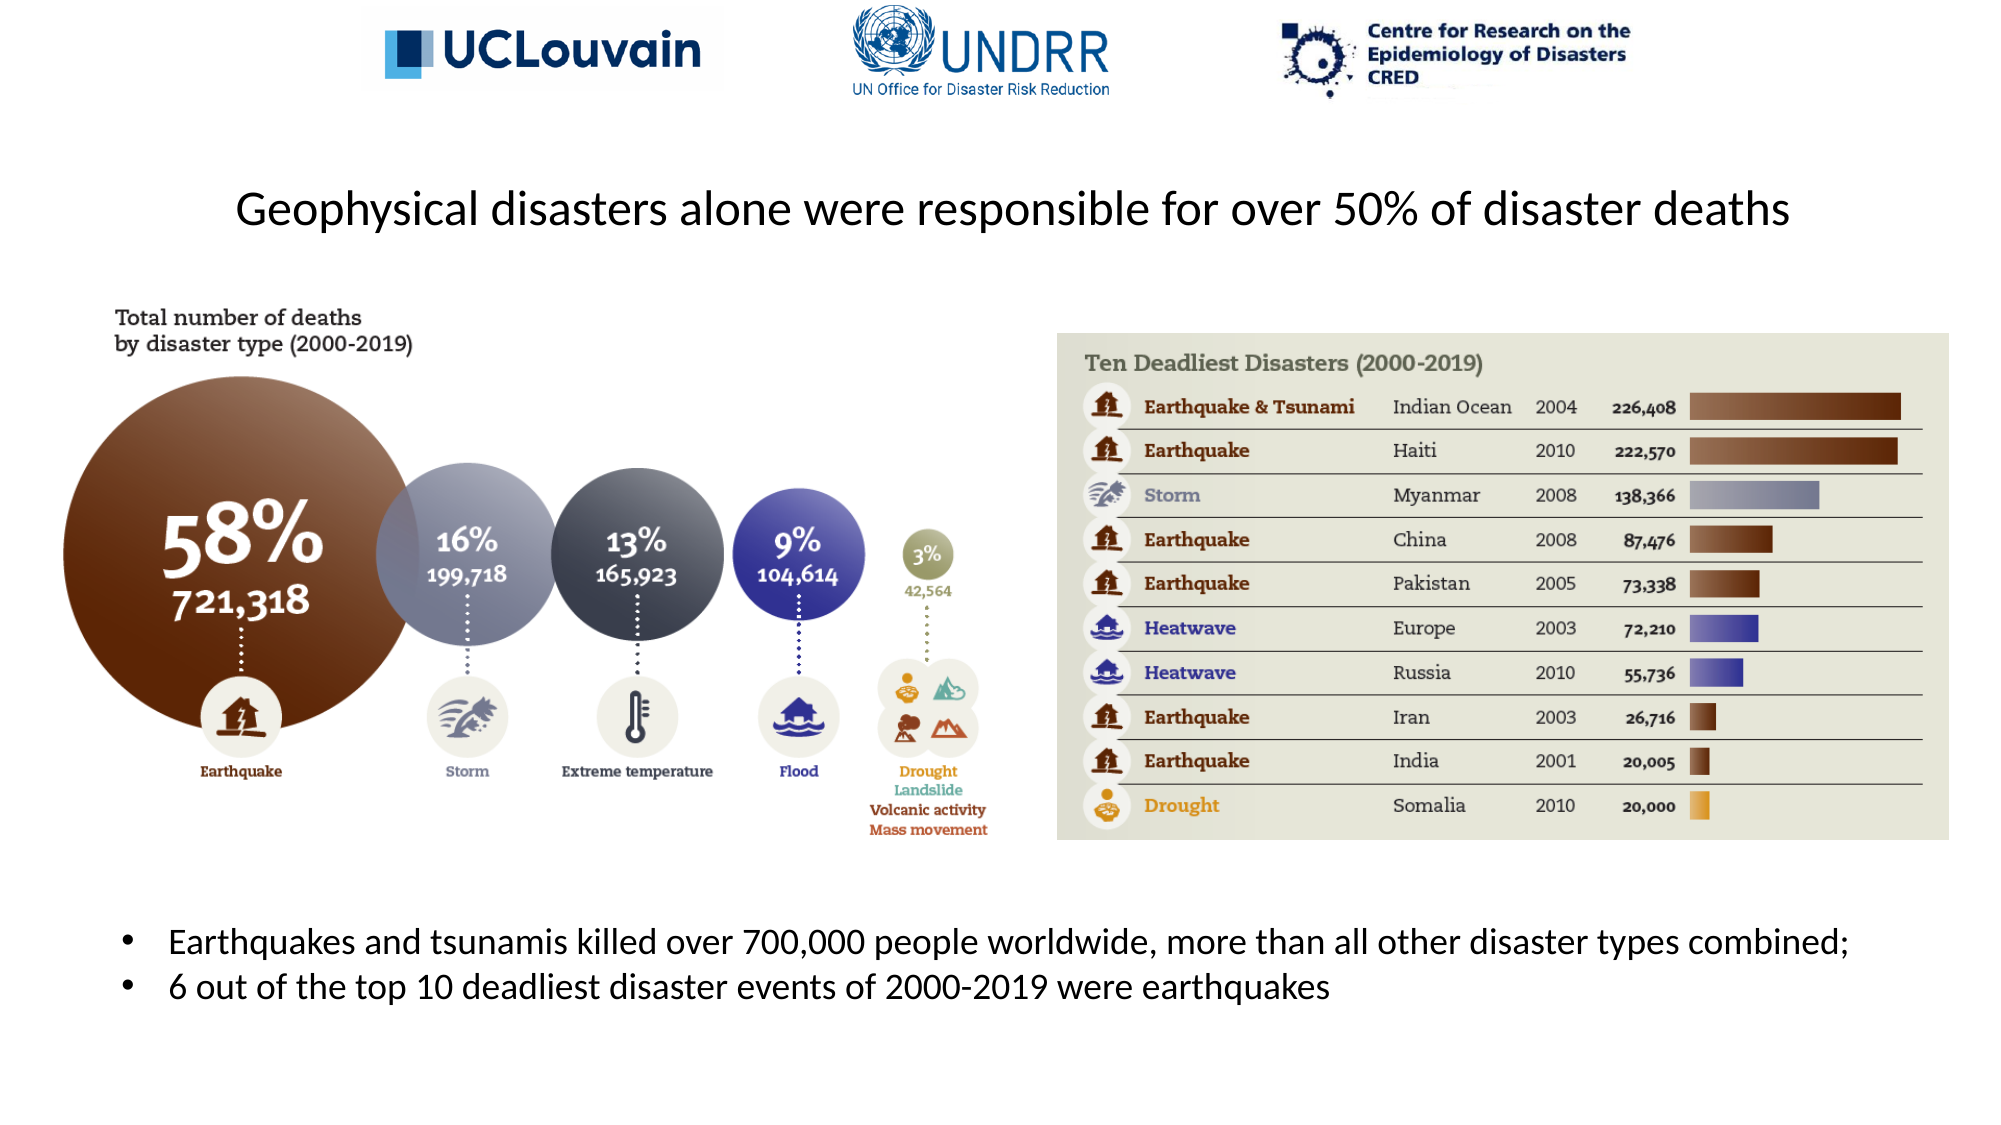

Geophysical disasters alone were responsible for over 50% of disaster deaths
Earthquakes and tsunamis killed over 700,000 people worldwide, more than all other disaster types combined;
6 out of the top 10 deadliest disaster events of 2000-2019 were earthquakes